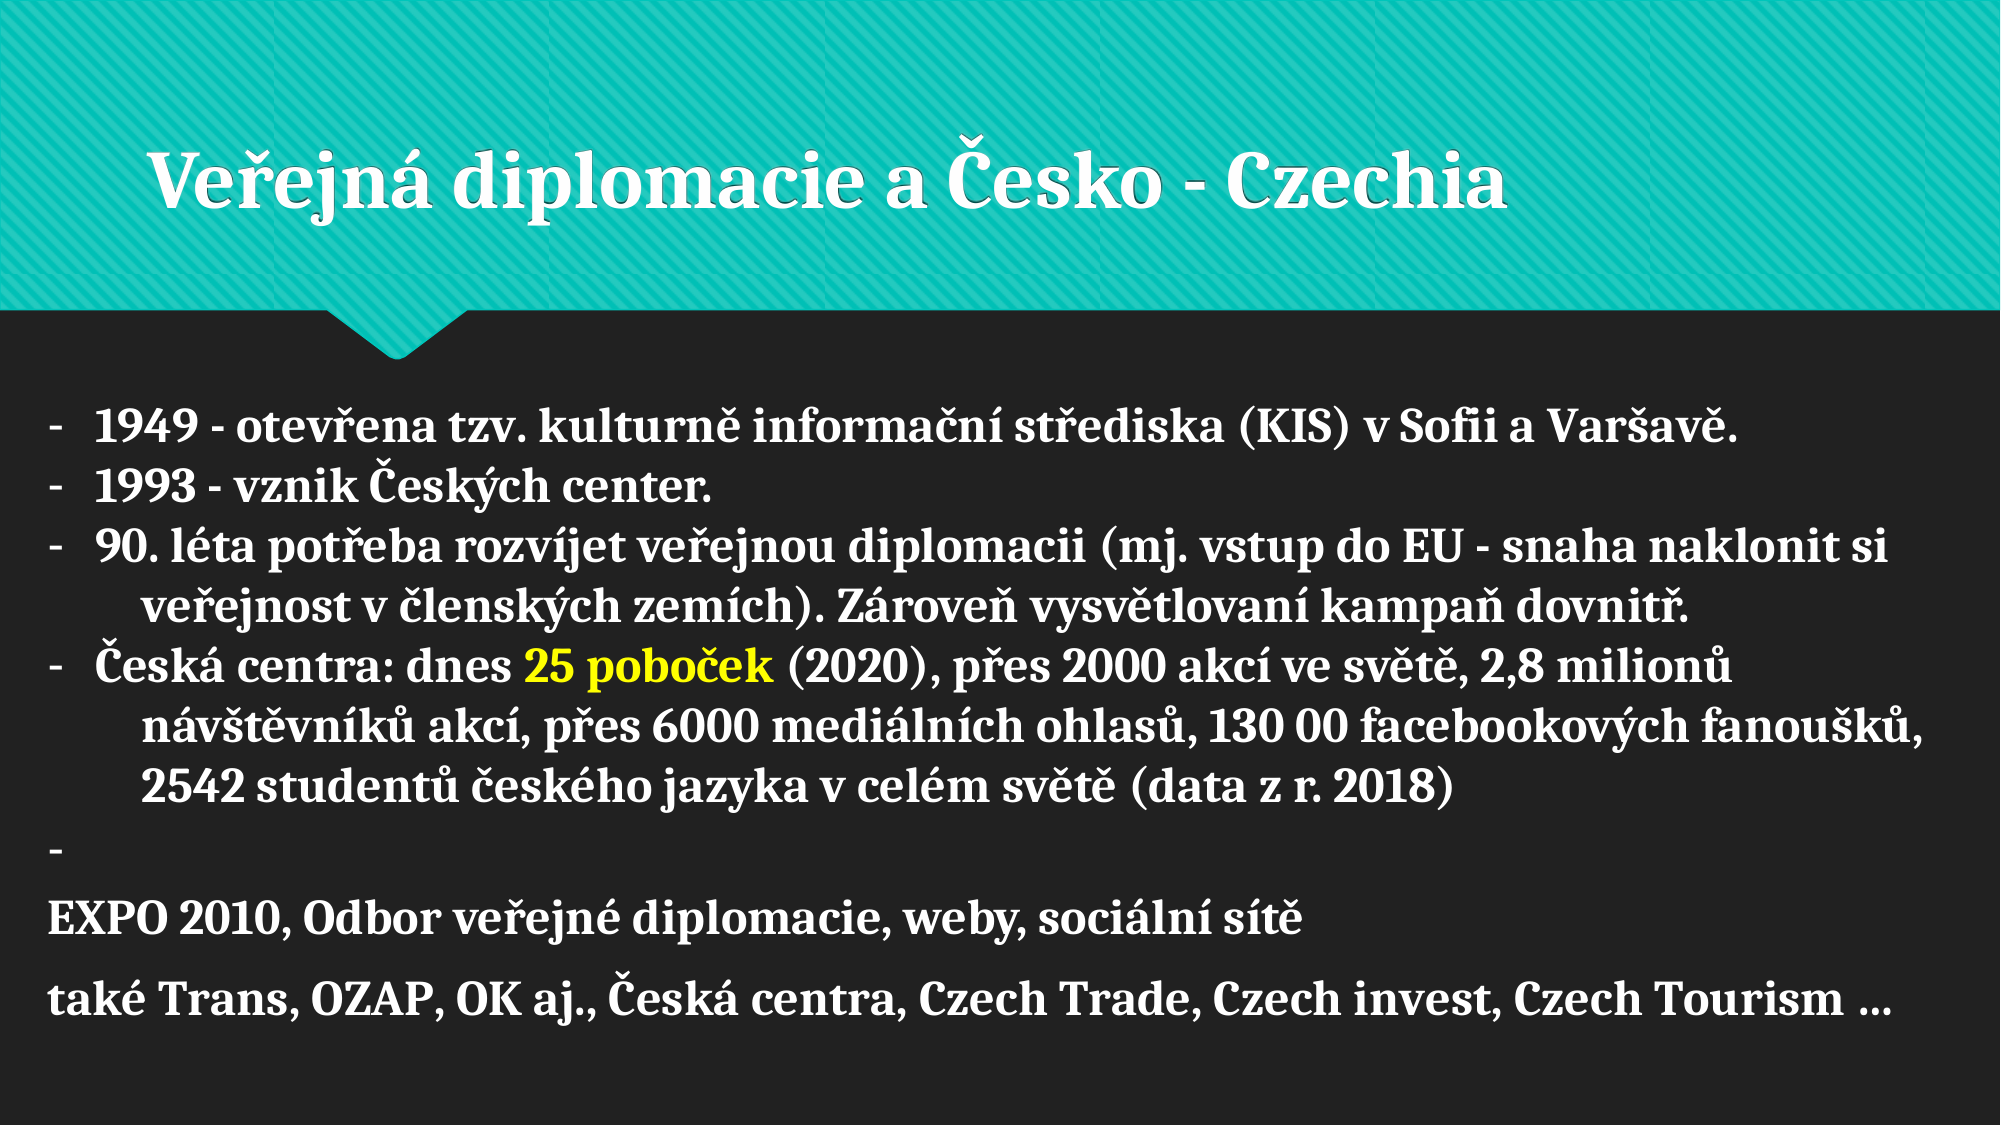

# Veřejná diplomacie a Česko - Czechia
1949 - otevřena tzv. kulturně informační střediska (KIS) v Sofii a Varšavě.
1993 - vznik Českých center.
90. léta potřeba rozvíjet veřejnou diplomacii (mj. vstup do EU - snaha naklonit si veřejnost v členských zemích). Zároveň vysvětlovaní kampaň dovnitř.
Česká centra: dnes 25 poboček (2020), přes 2000 akcí ve světě, 2,8 milionů návštěvníků akcí, přes 6000 mediálních ohlasů, 130 00 facebookových fanoušků, 2542 studentů českého jazyka v celém světě (data z r. 2018)
EXPO 2010, Odbor veřejné diplomacie, weby, sociální sítě
také Trans, OZAP, OK aj., Česká centra, Czech Trade, Czech invest, Czech Tourism …